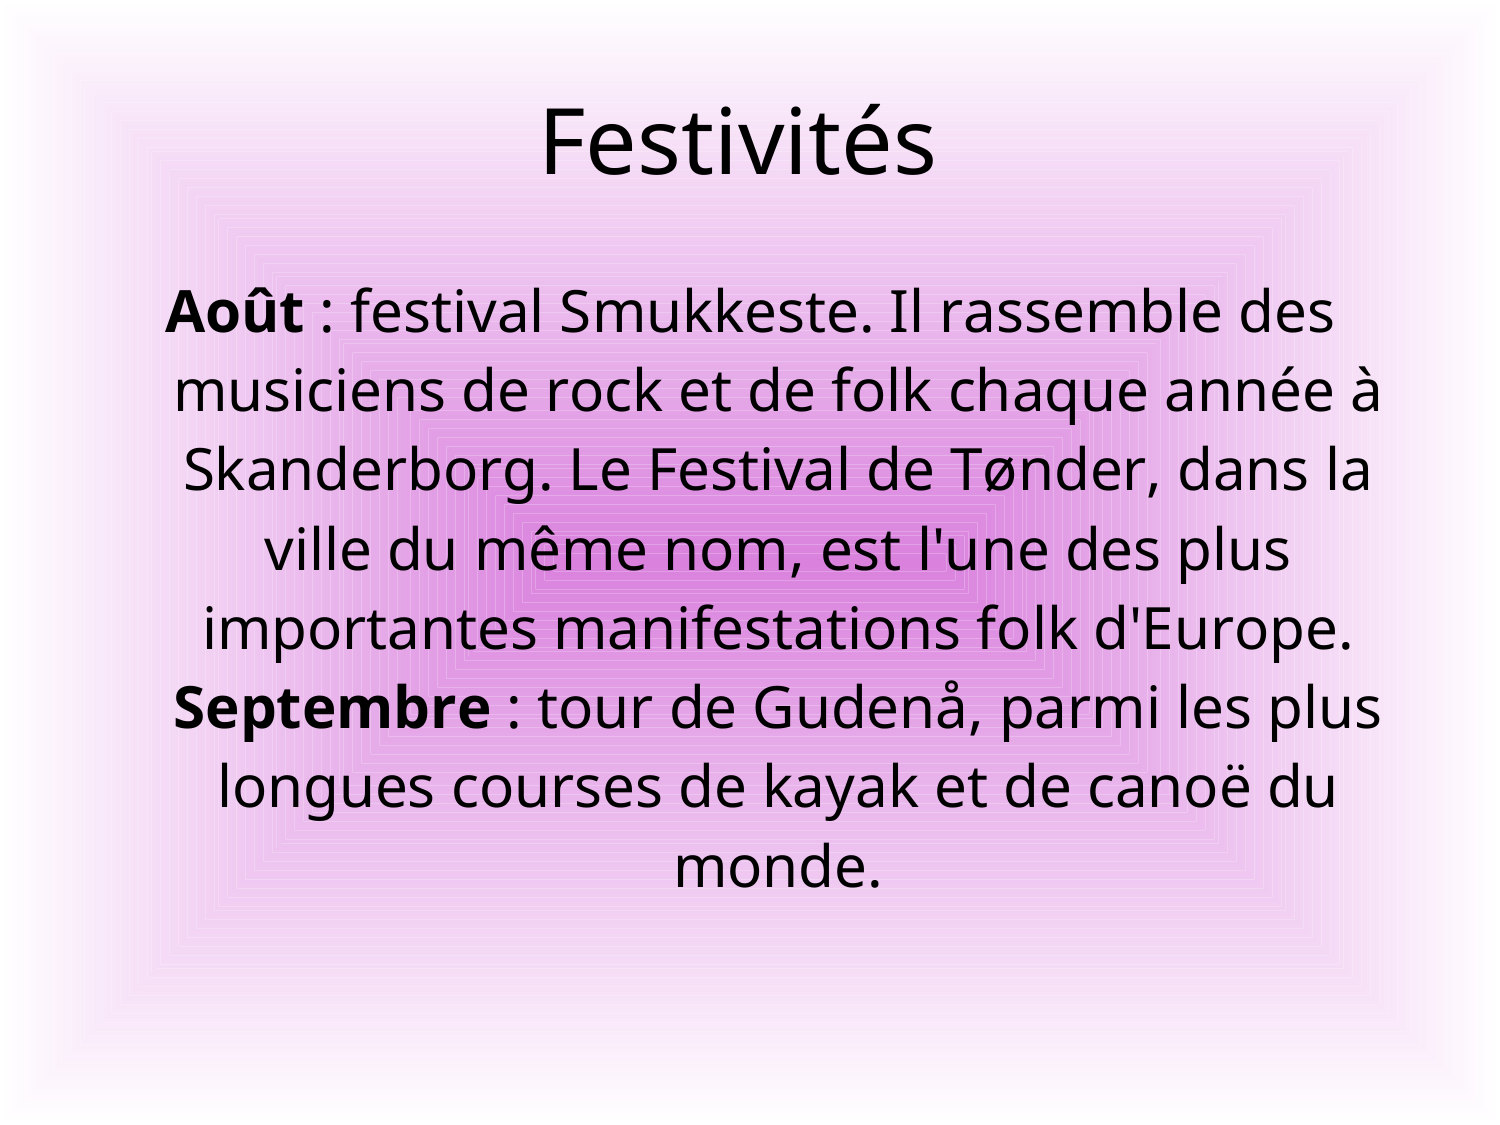

# Festivités
Août : festival Smukkeste. Il rassemble des musiciens de rock et de folk chaque année à Skanderborg. Le Festival de Tønder, dans la ville du même nom, est l'une des plus importantes manifestations folk d'Europe.
Septembre : tour de Gudenå, parmi les plus longues courses de kayak et de canoë du monde.